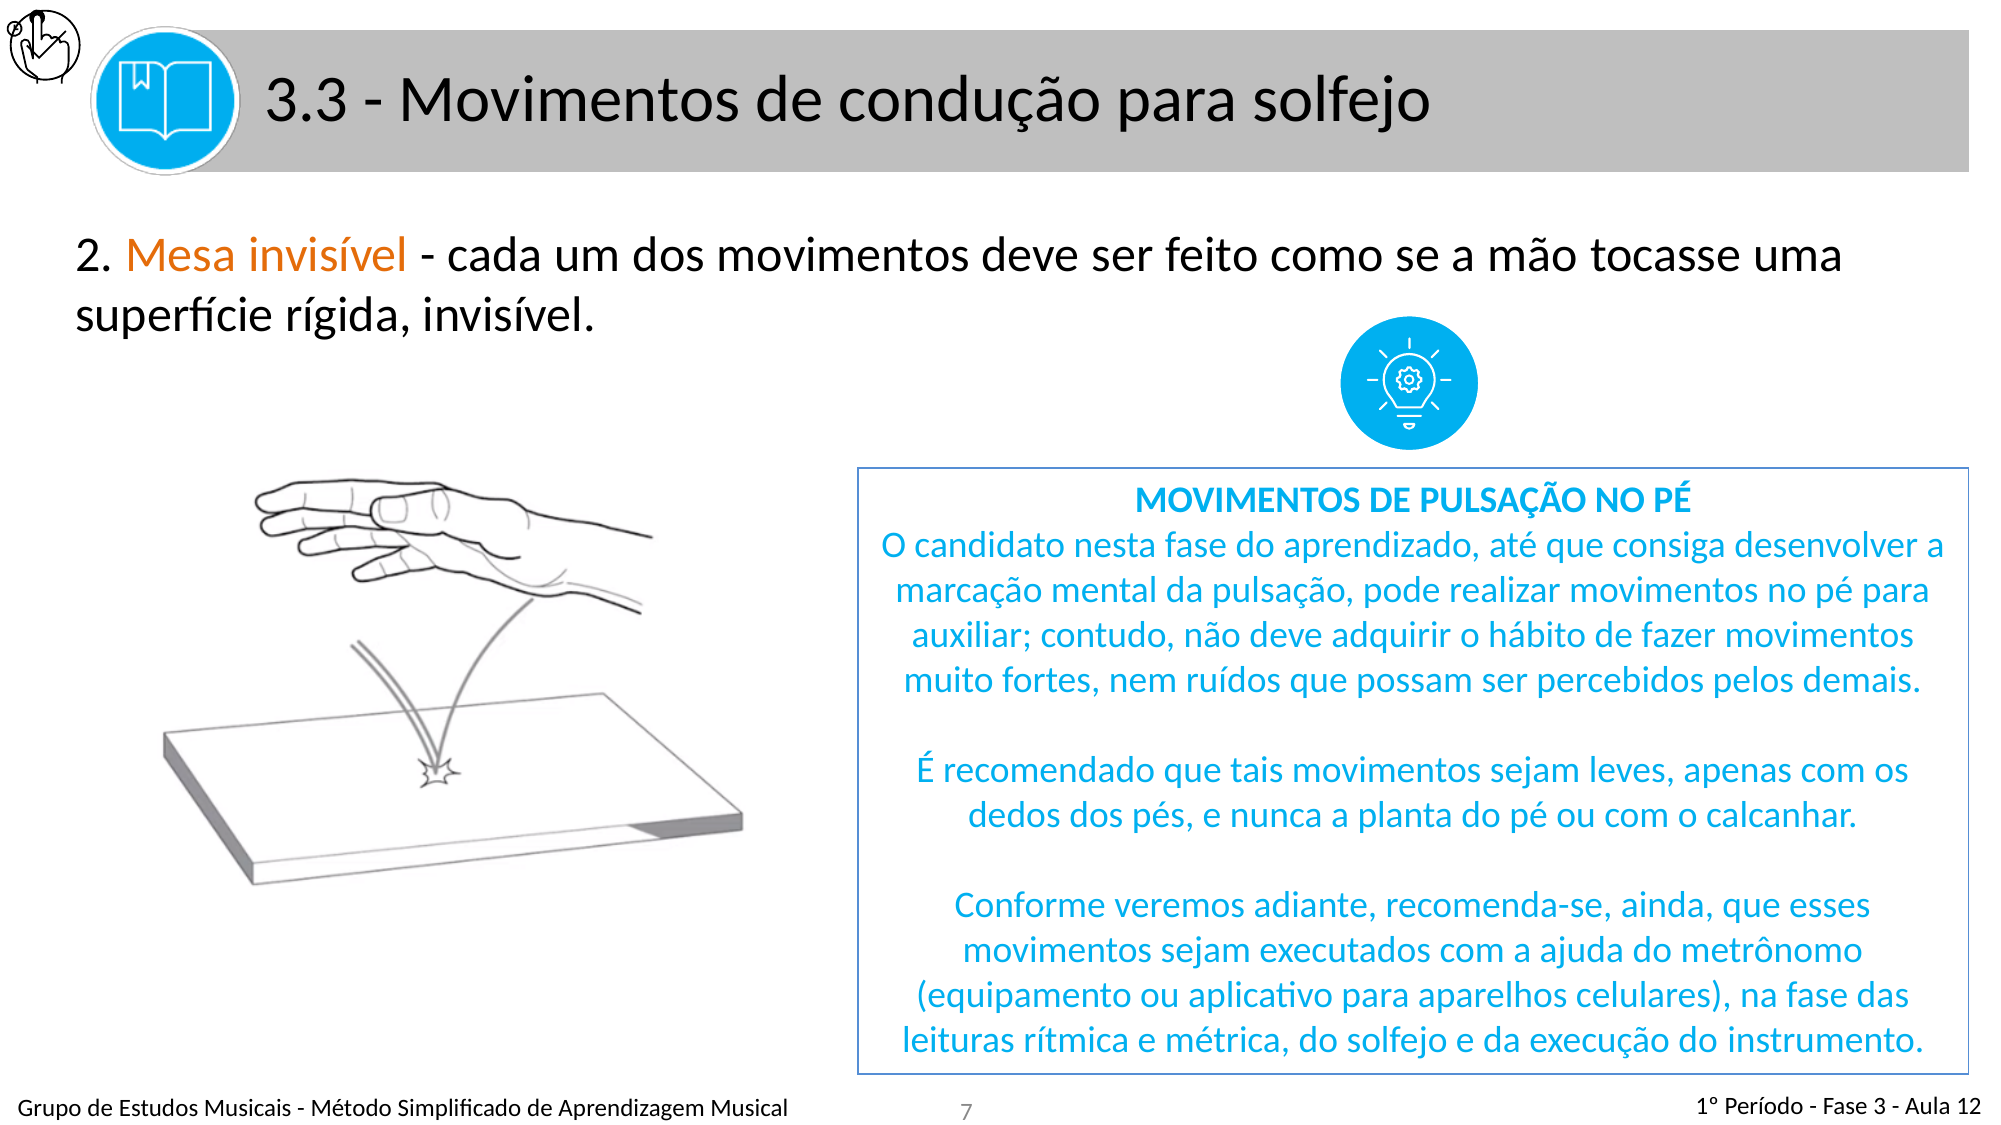

3.3 - Movimentos de condução para solfejo
2. Mesa invisível - cada um dos movimentos deve ser feito como se a mão tocasse uma superfície rígida, invisível.
MOVIMENTOS DE PULSAÇÃO NO PÉ
O candidato nesta fase do aprendizado, até que consiga desenvolver a marcação mental da pulsação, pode realizar movimentos no pé para auxiliar; contudo, não deve adquirir o hábito de fazer movimentos muito fortes, nem ruídos que possam ser percebidos pelos demais.
É recomendado que tais movimentos sejam leves, apenas com os dedos dos pés, e nunca a planta do pé ou com o calcanhar.
Conforme veremos adiante, recomenda-se, ainda, que esses movimentos sejam executados com a ajuda do metrônomo (equipamento ou aplicativo para aparelhos celulares), na fase das leituras rítmica e métrica, do solfejo e da execução do instrumento.
1º Período - Fase 3 - Aula 12
Grupo de Estudos Musicais - Método Simplificado de Aprendizagem Musical